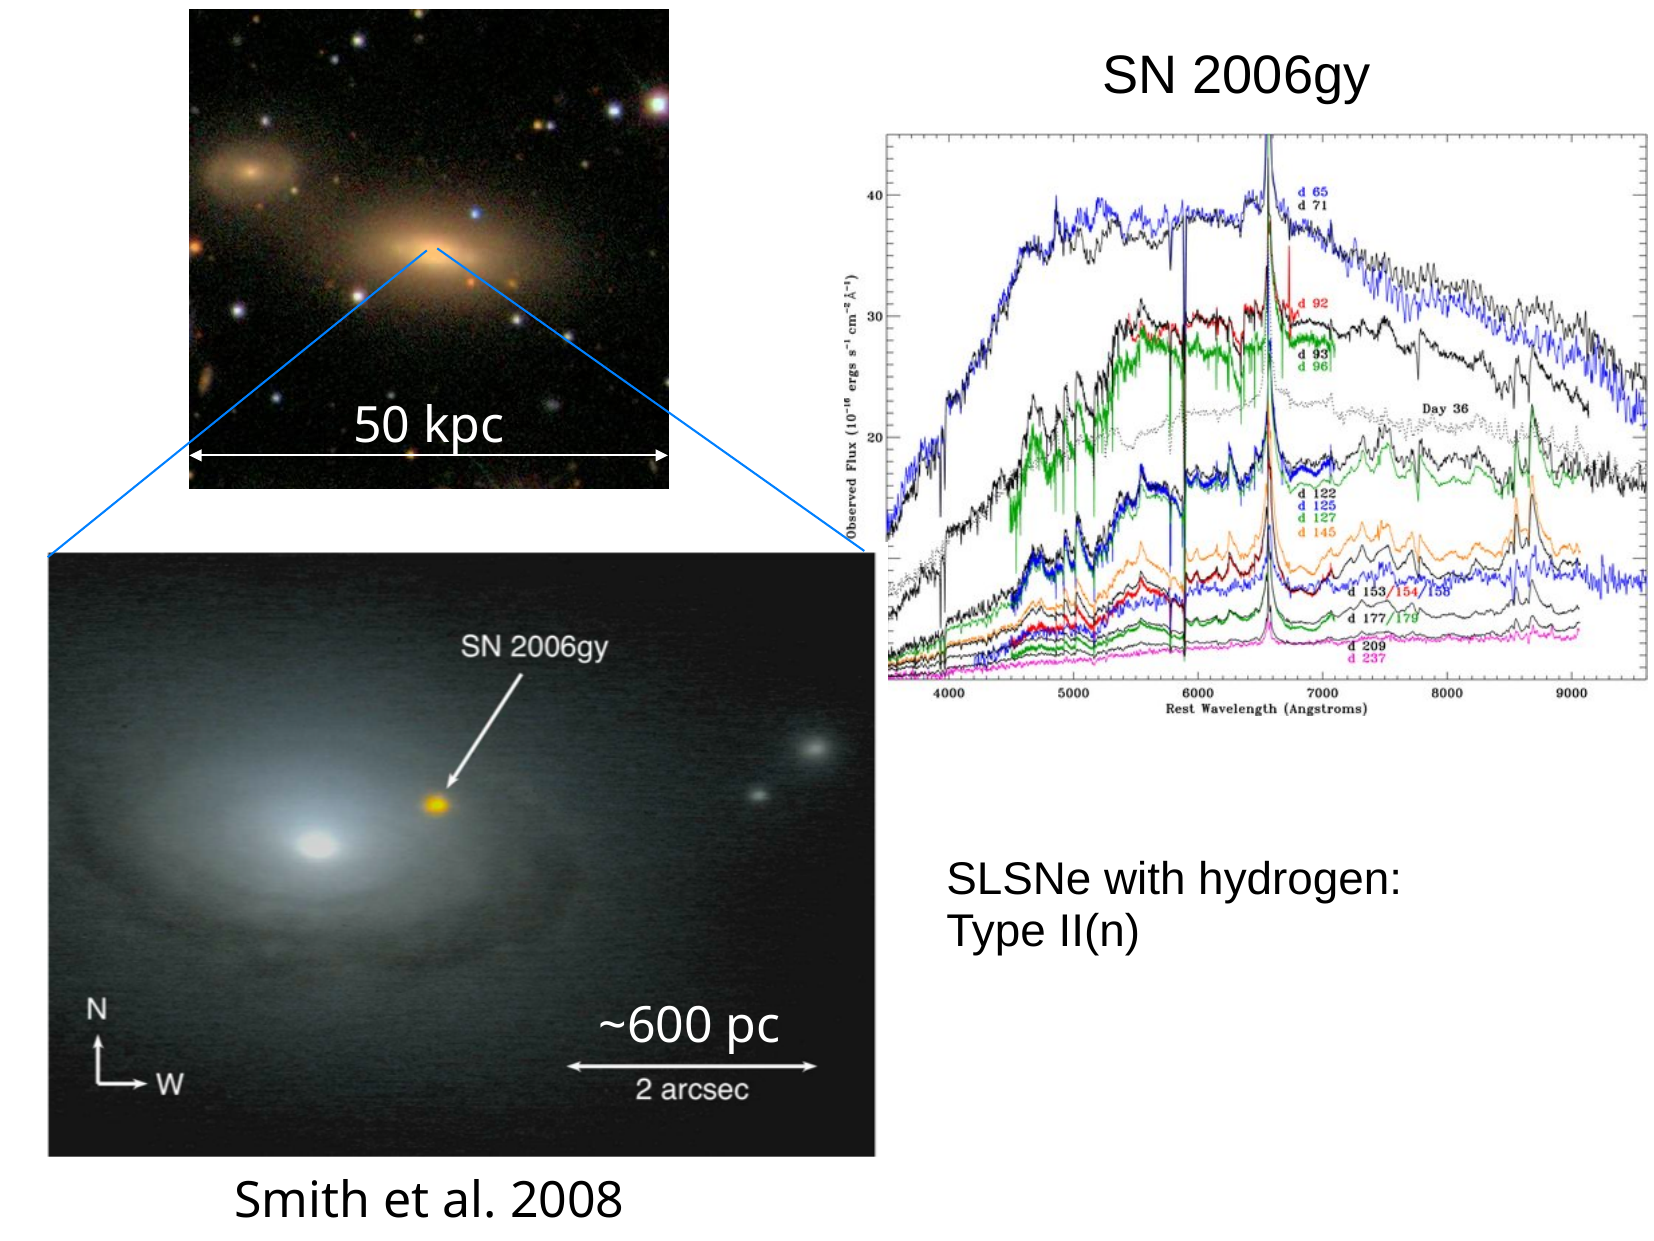

SN 2006gy
50 kpc
SLSNe with hydrogen: Type II(n)
~600 pc
Smith et al. 2008